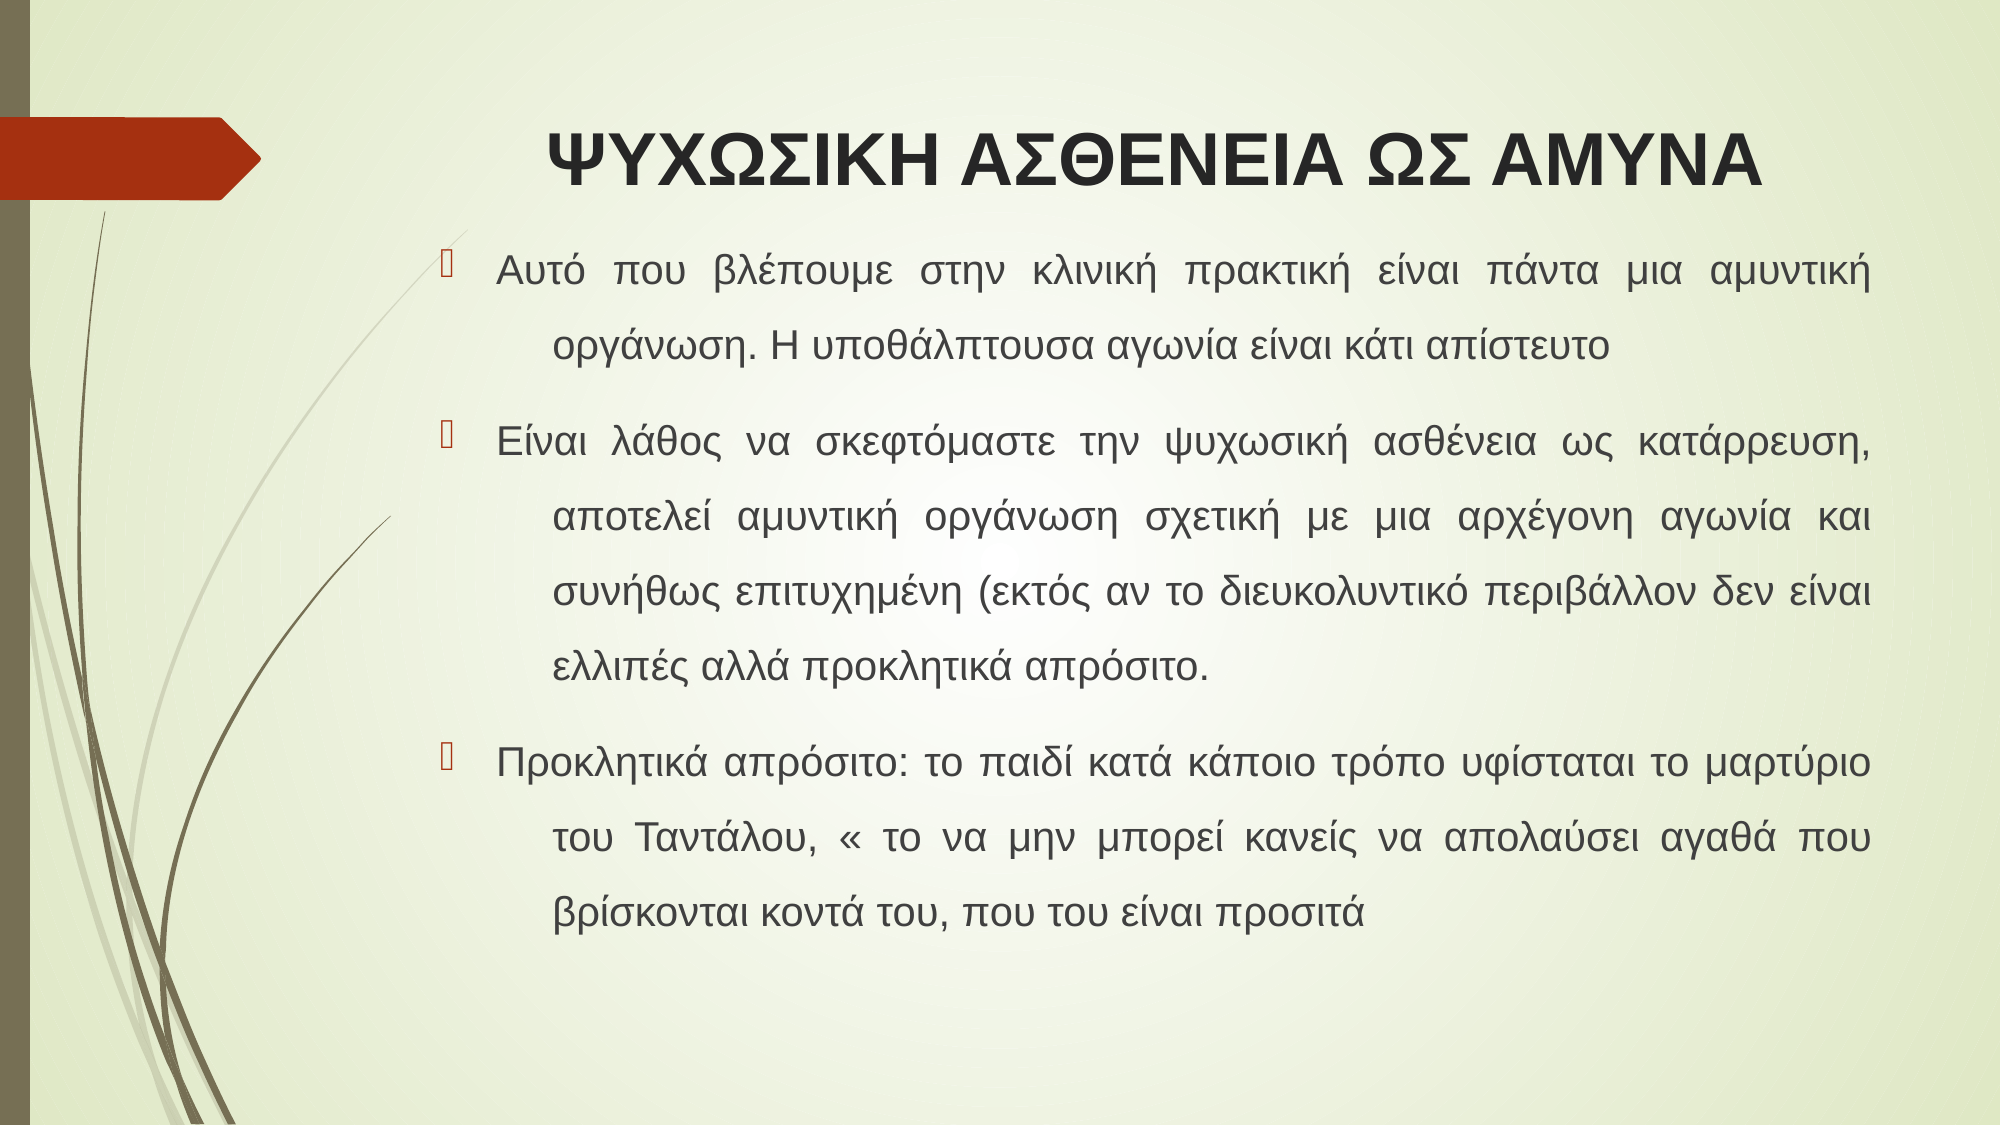

# ΨΥΧΩΣΙΚΗ ΑΣΘΕΝΕΙΑ ΩΣ ΑΜΥΝΑ
Αυτό που βλέπουμε στην κλινική πρακτική είναι πάντα μια αμυντική οργάνωση. Η υποθάλπτουσα αγωνία είναι κάτι απίστευτο
Είναι λάθος να σκεφτόμαστε την ψυχωσική ασθένεια ως κατάρρευση, αποτελεί αμυντική οργάνωση σχετική με μια αρχέγονη αγωνία και συνήθως επιτυχημένη (εκτός αν το διευκολυντικό περιβάλλον δεν είναι ελλιπές αλλά προκλητικά απρόσιτο.
Προκλητικά απρόσιτο: το παιδί κατά κάποιο τρόπο υφίσταται το μαρτύριο του Ταντάλου, « το να μην μπορεί κανείς να απολαύσει αγαθά που βρίσκονται κοντά του, που του είναι προσιτά